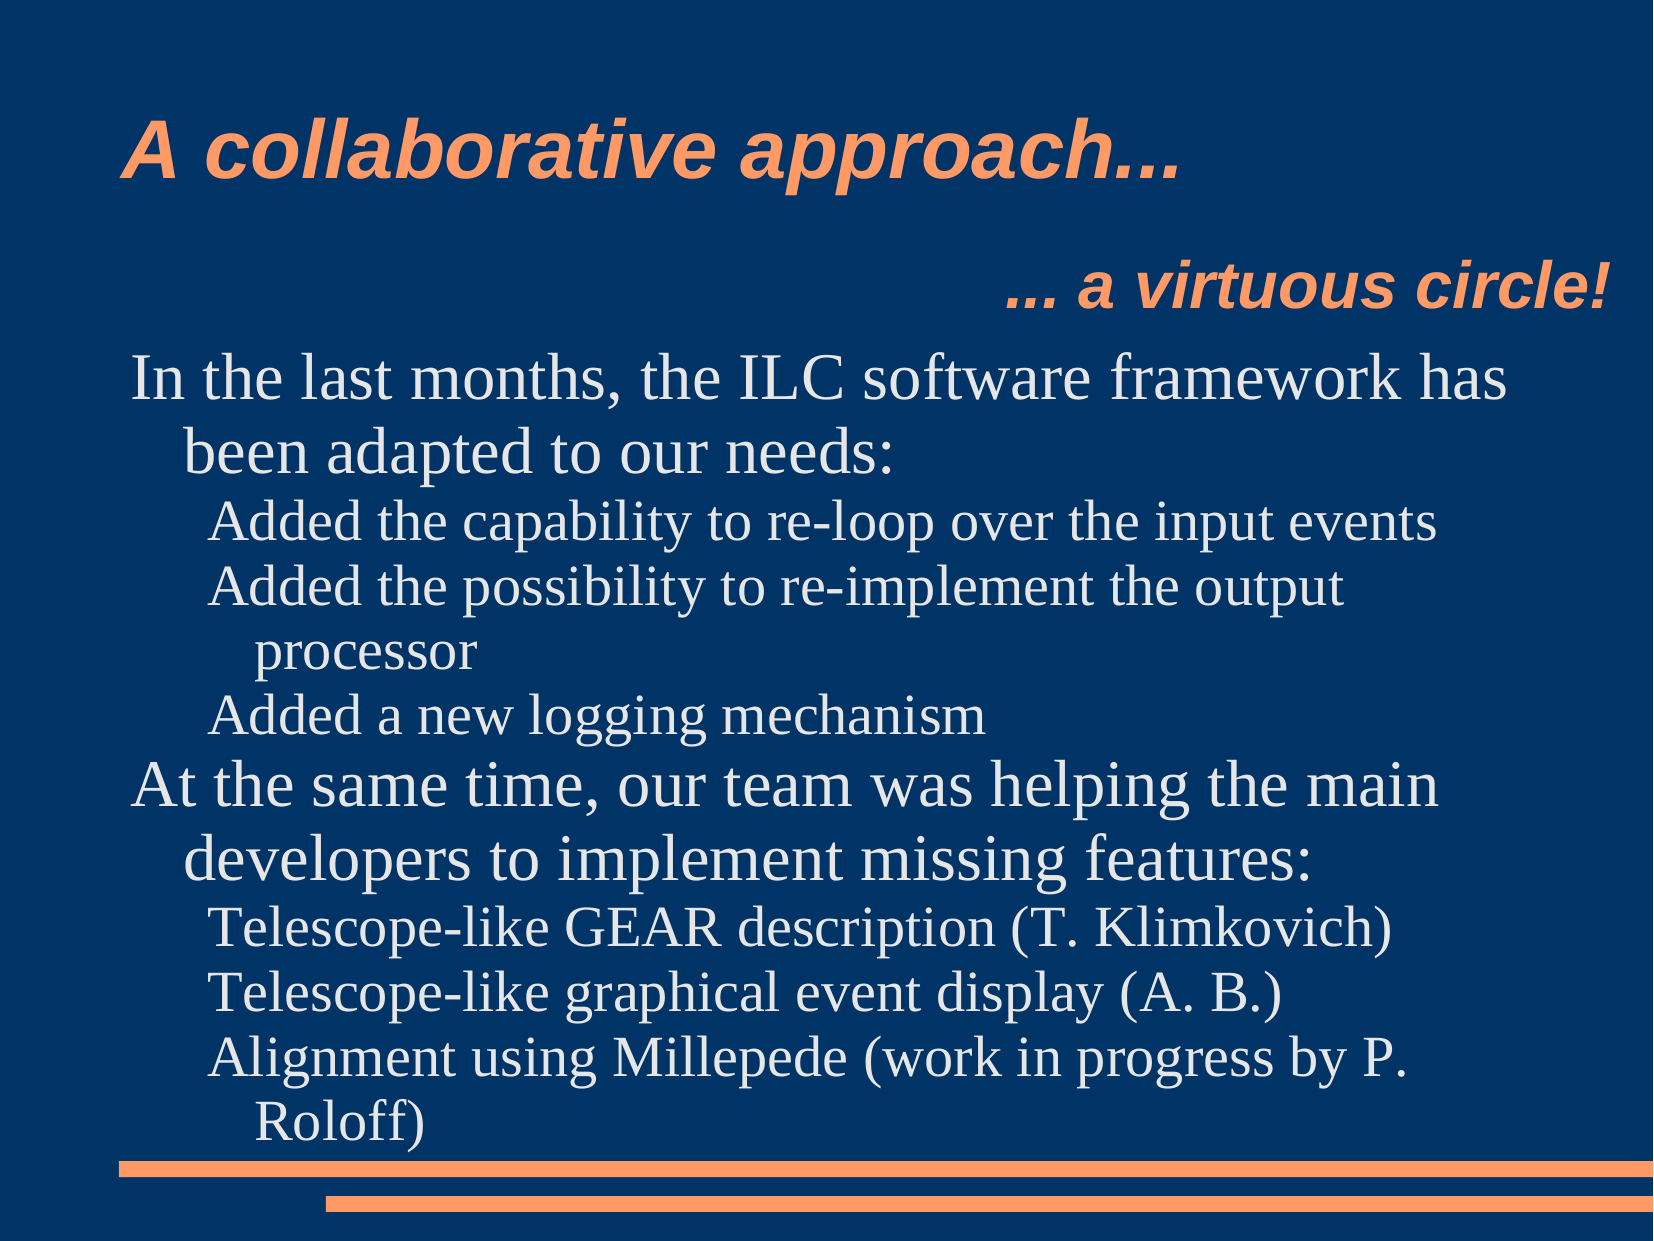

# A collaborative approach...
... a virtuous circle!
In the last months, the ILC software framework has been adapted to our needs:
Added the capability to re-loop over the input events
Added the possibility to re-implement the output processor
Added a new logging mechanism
At the same time, our team was helping the main developers to implement missing features:
Telescope-like GEAR description (T. Klimkovich)
Telescope-like graphical event display (A. B.)
Alignment using Millepede (work in progress by P. Roloff)